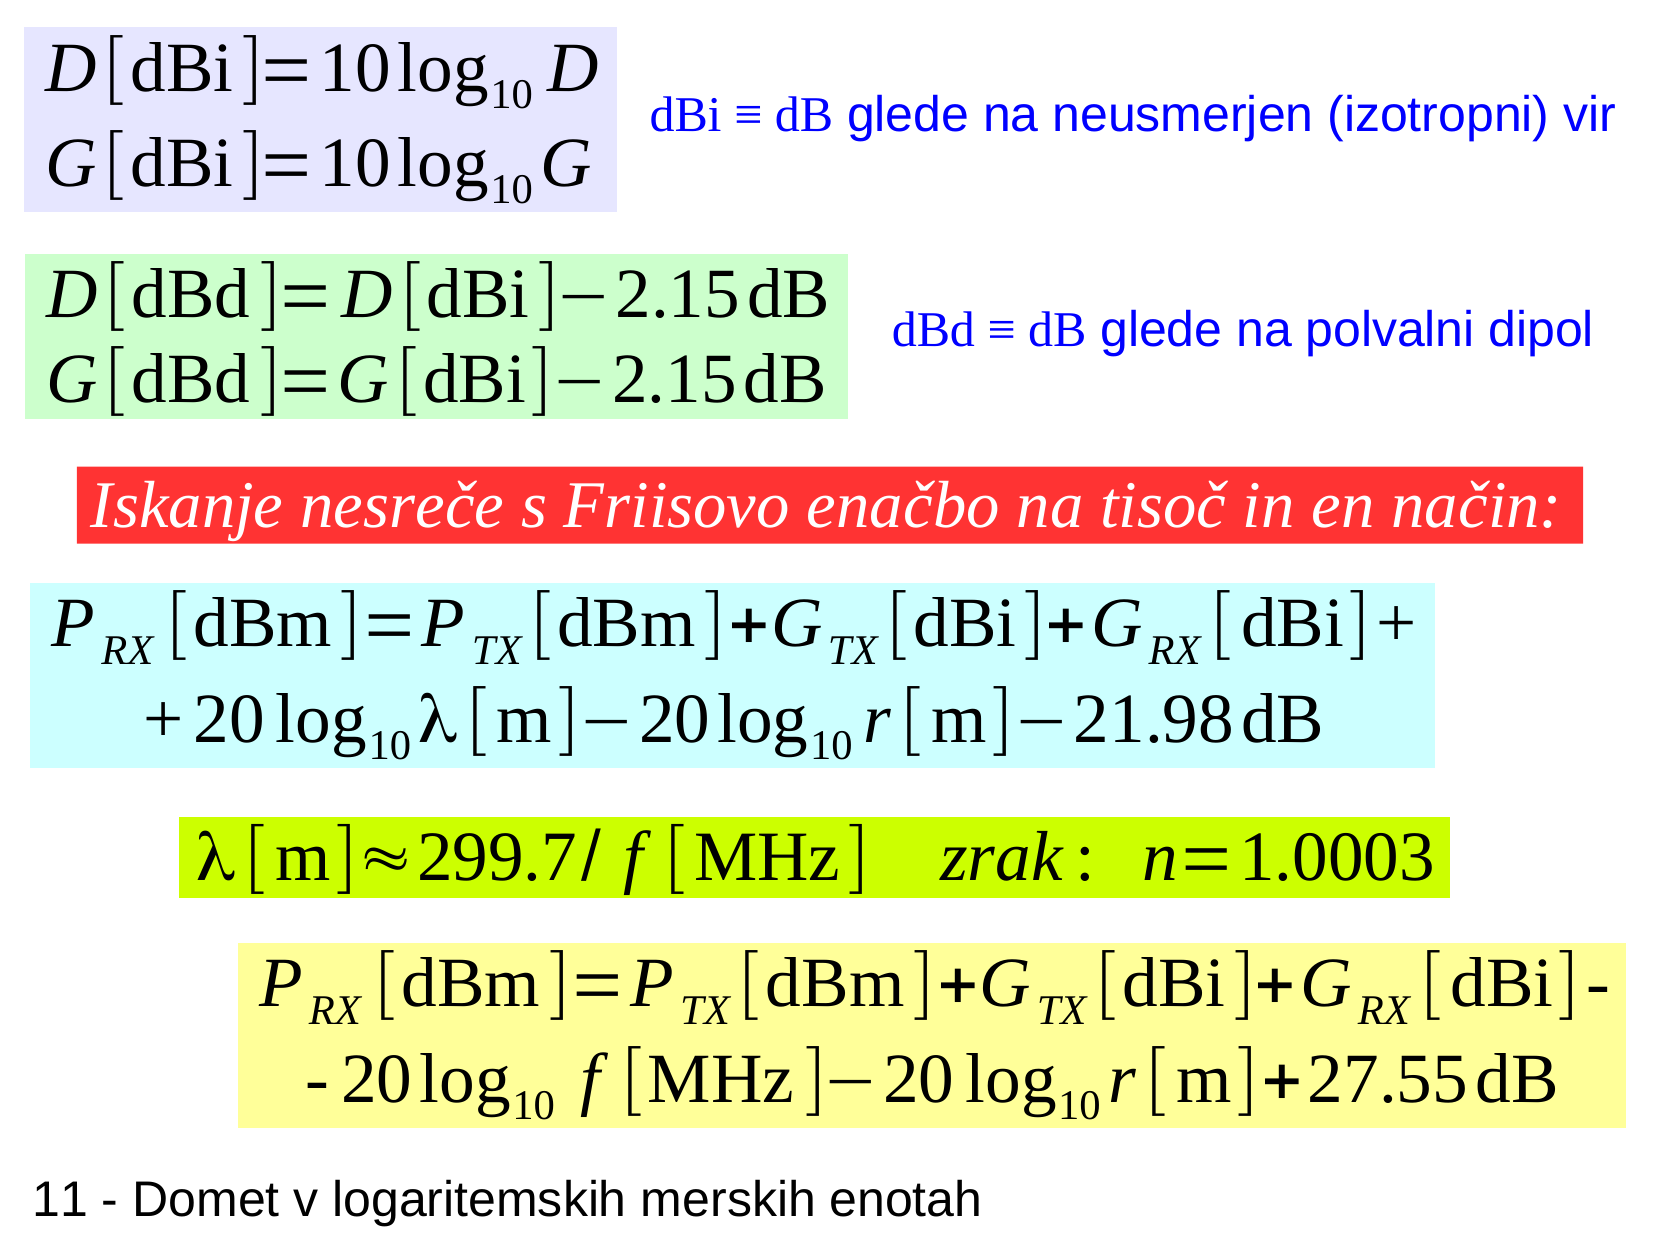

dBi ≡ dB glede na neusmerjen (izotropni) vir
dBd ≡ dB glede na polvalni dipol
 Iskanje nesreče s Friisovo enačbo na tisoč in en način:
11 - Domet v logaritemskih merskih enotah